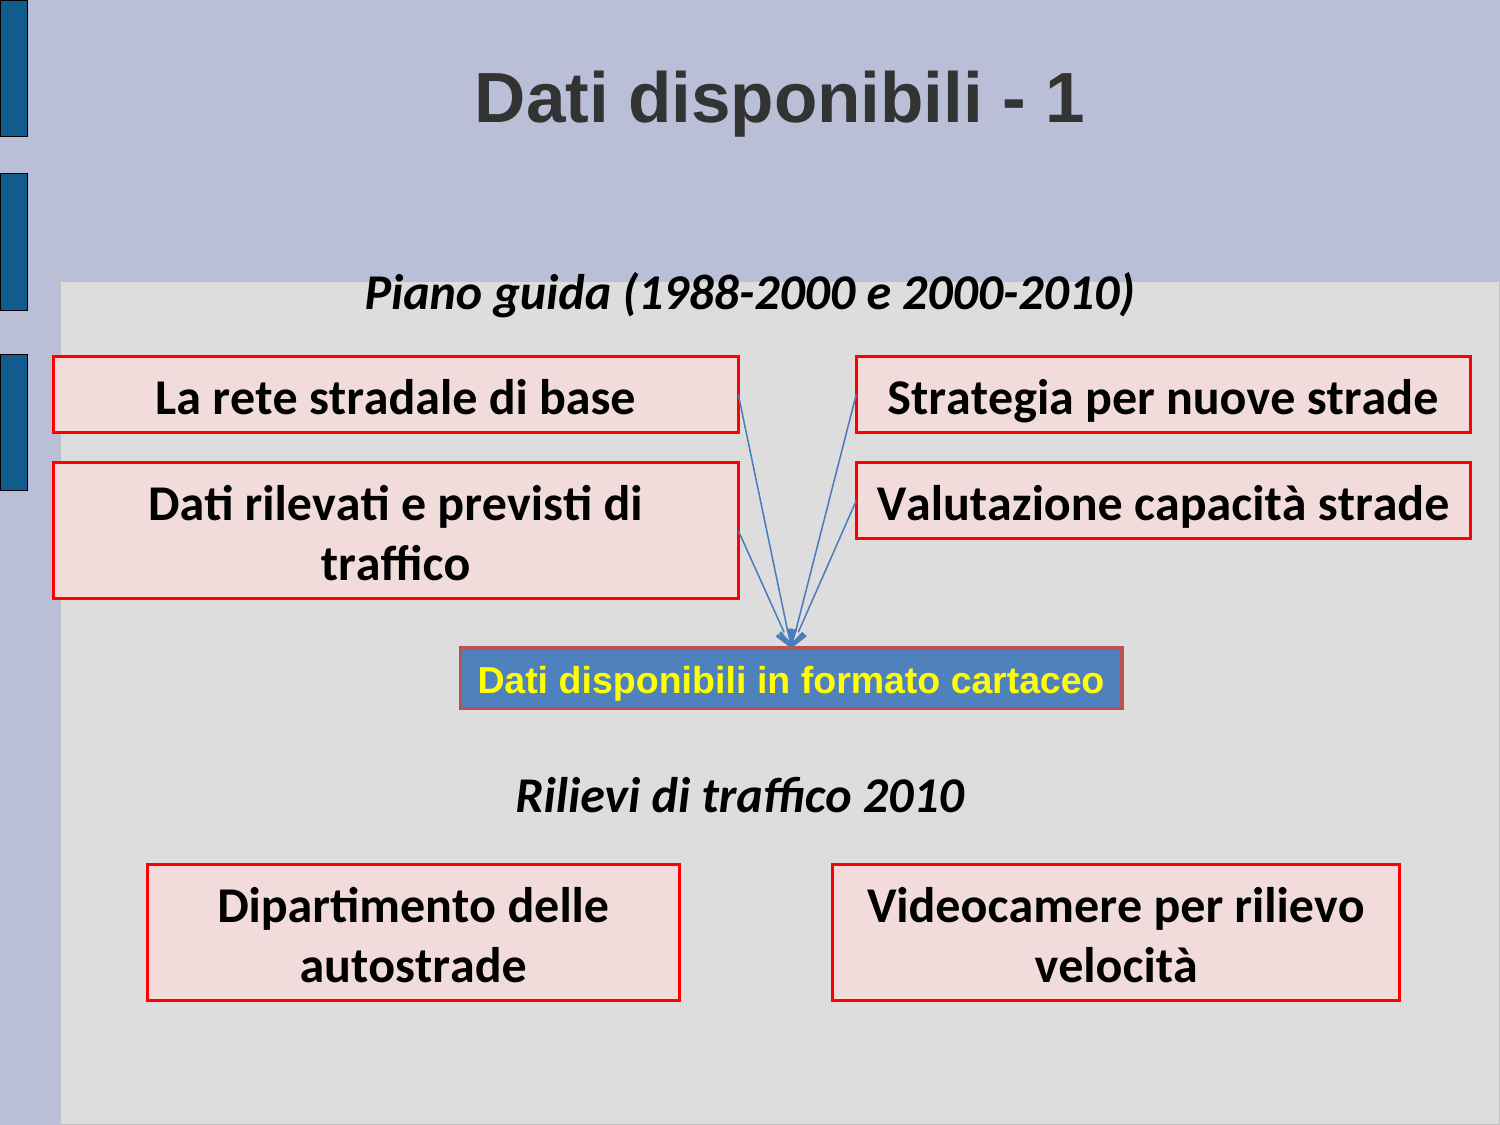

# Dati disponibili - 1
Piano guida (1988-2000 e 2000-2010)
La rete stradale di base
Strategia per nuove strade
Dati rilevati e previsti di traffico
Valutazione capacità strade
Dati disponibili in formato cartaceo
Rilievi di traffico 2010
Dipartimento delle autostrade
Videocamere per rilievo velocità